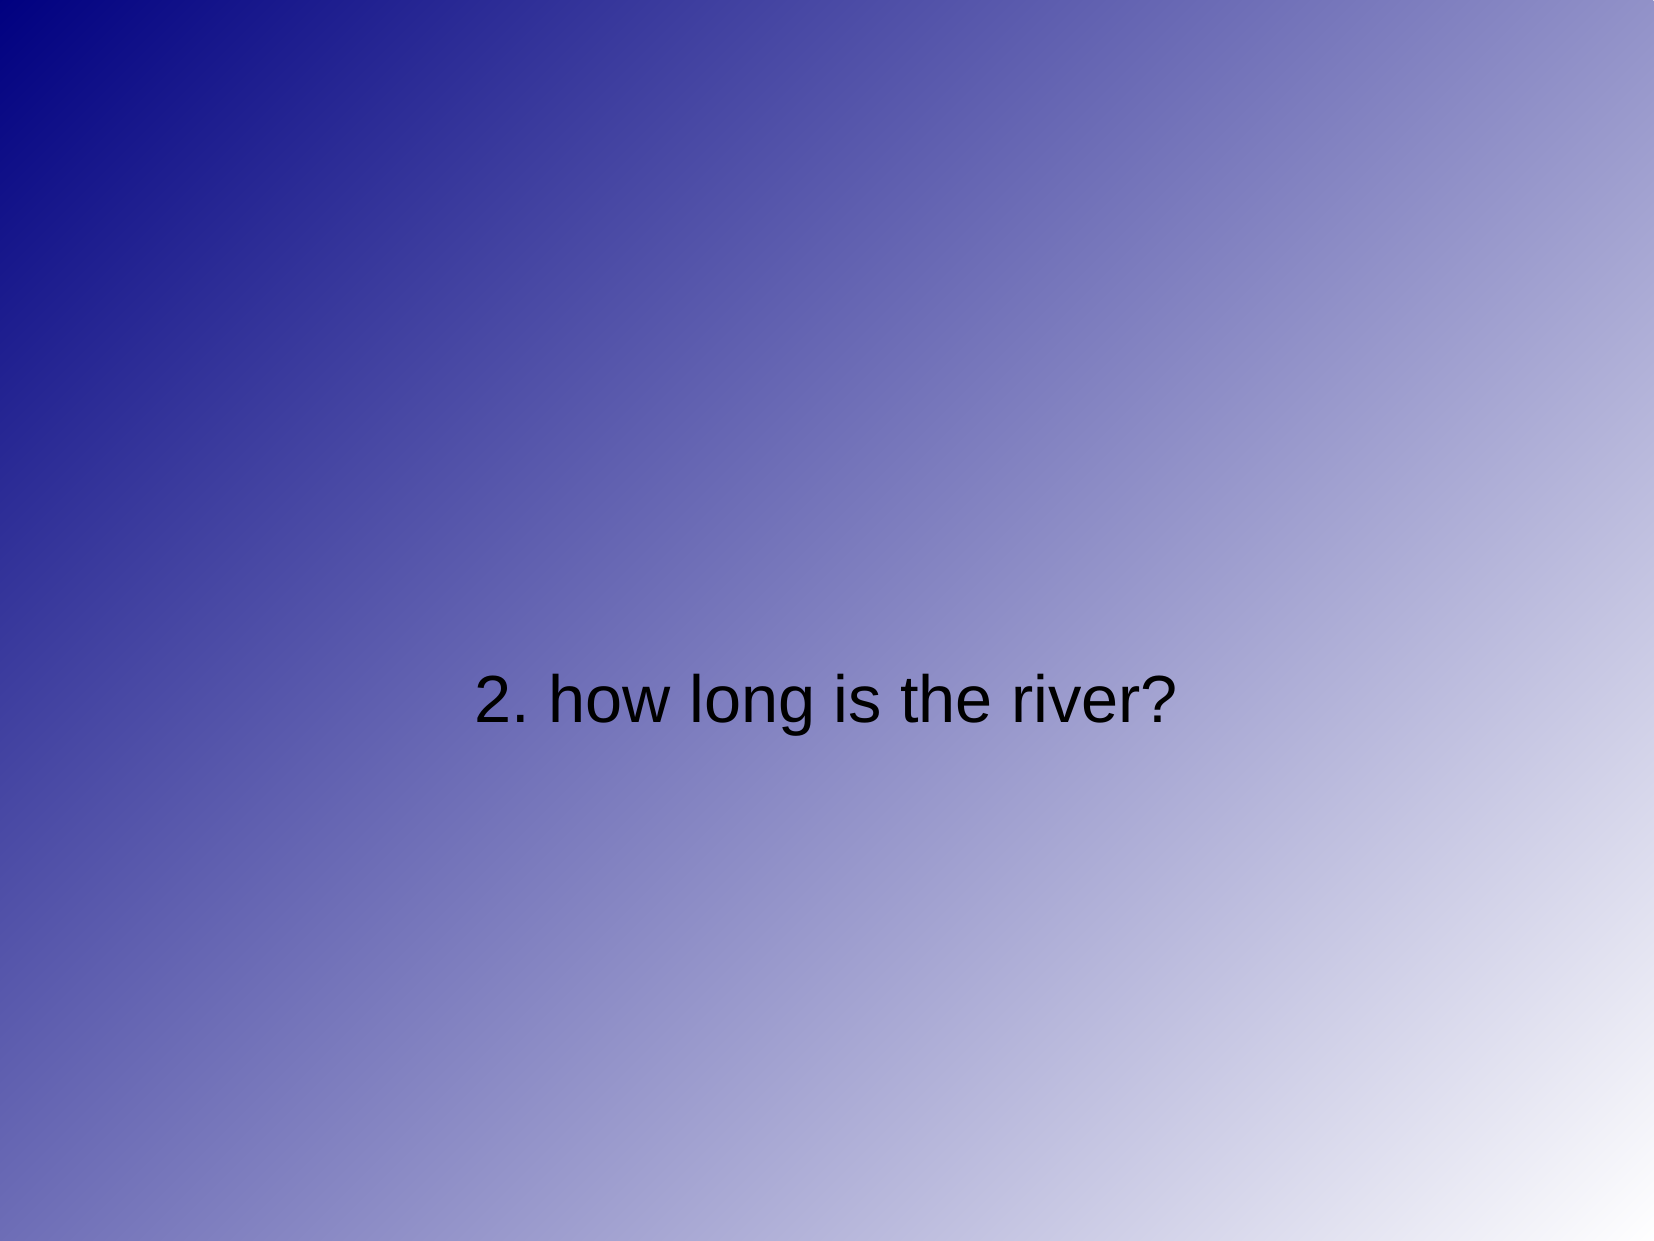

#
2. how long is the river?